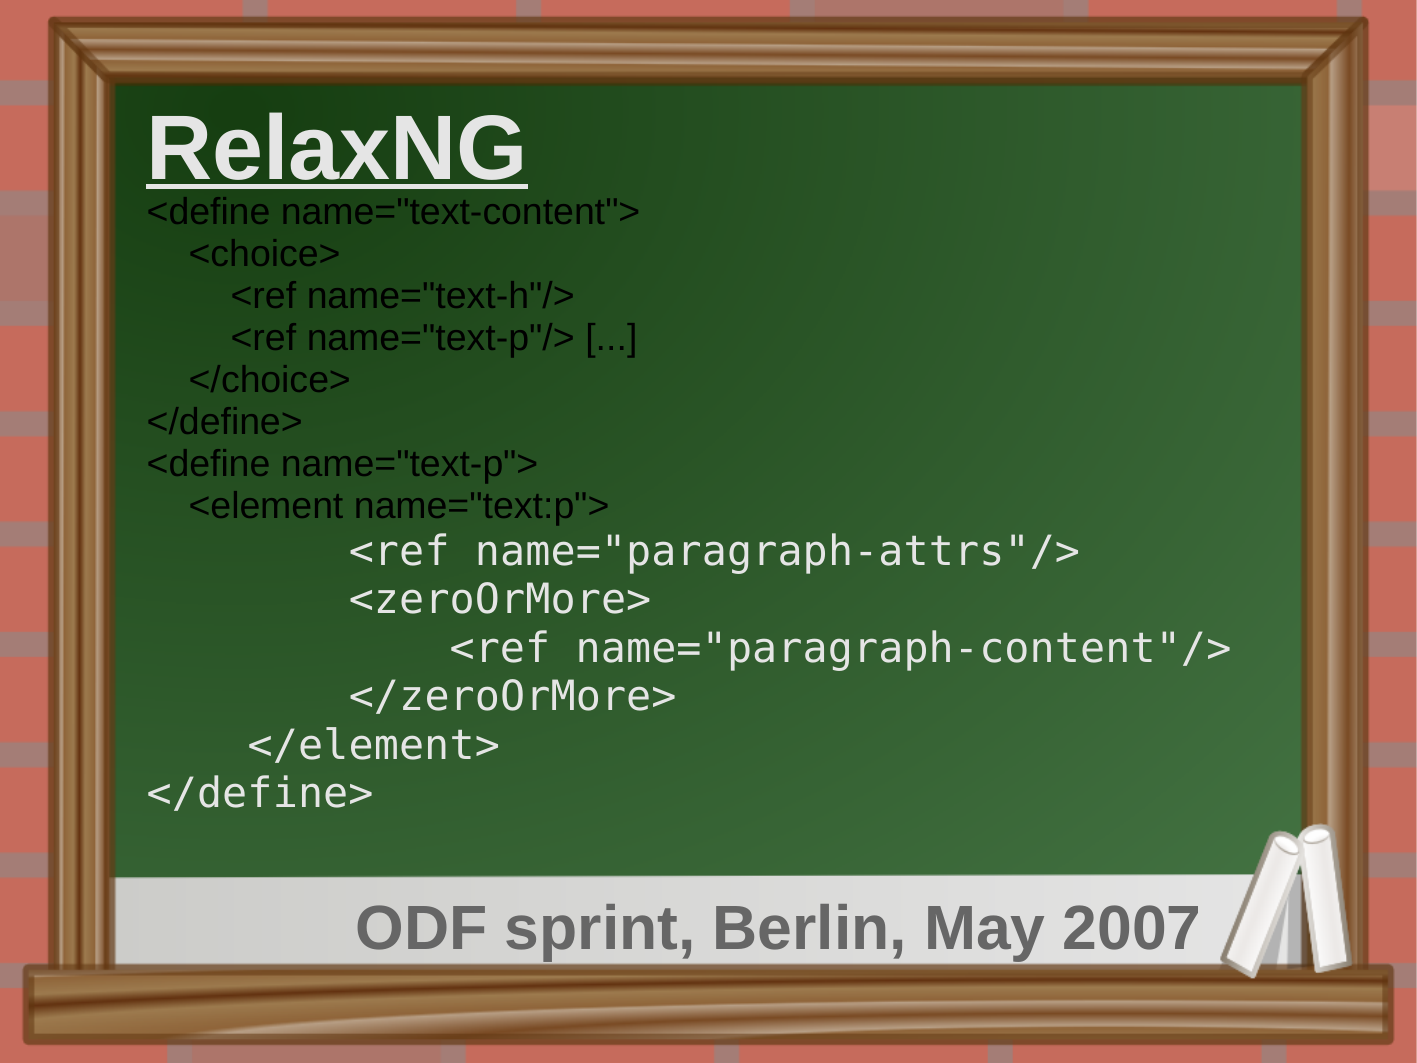

RelaxNG
<define name="text-content">
 <choice>
 <ref name="text-h"/>
 <ref name="text-p"/> [...]
 </choice>
</define>
<define name="text-p">
 <element name="text:p">
 <ref name="paragraph-attrs"/>
 <zeroOrMore>
 <ref name="paragraph-content"/>
 </zeroOrMore>
 </element>
</define>